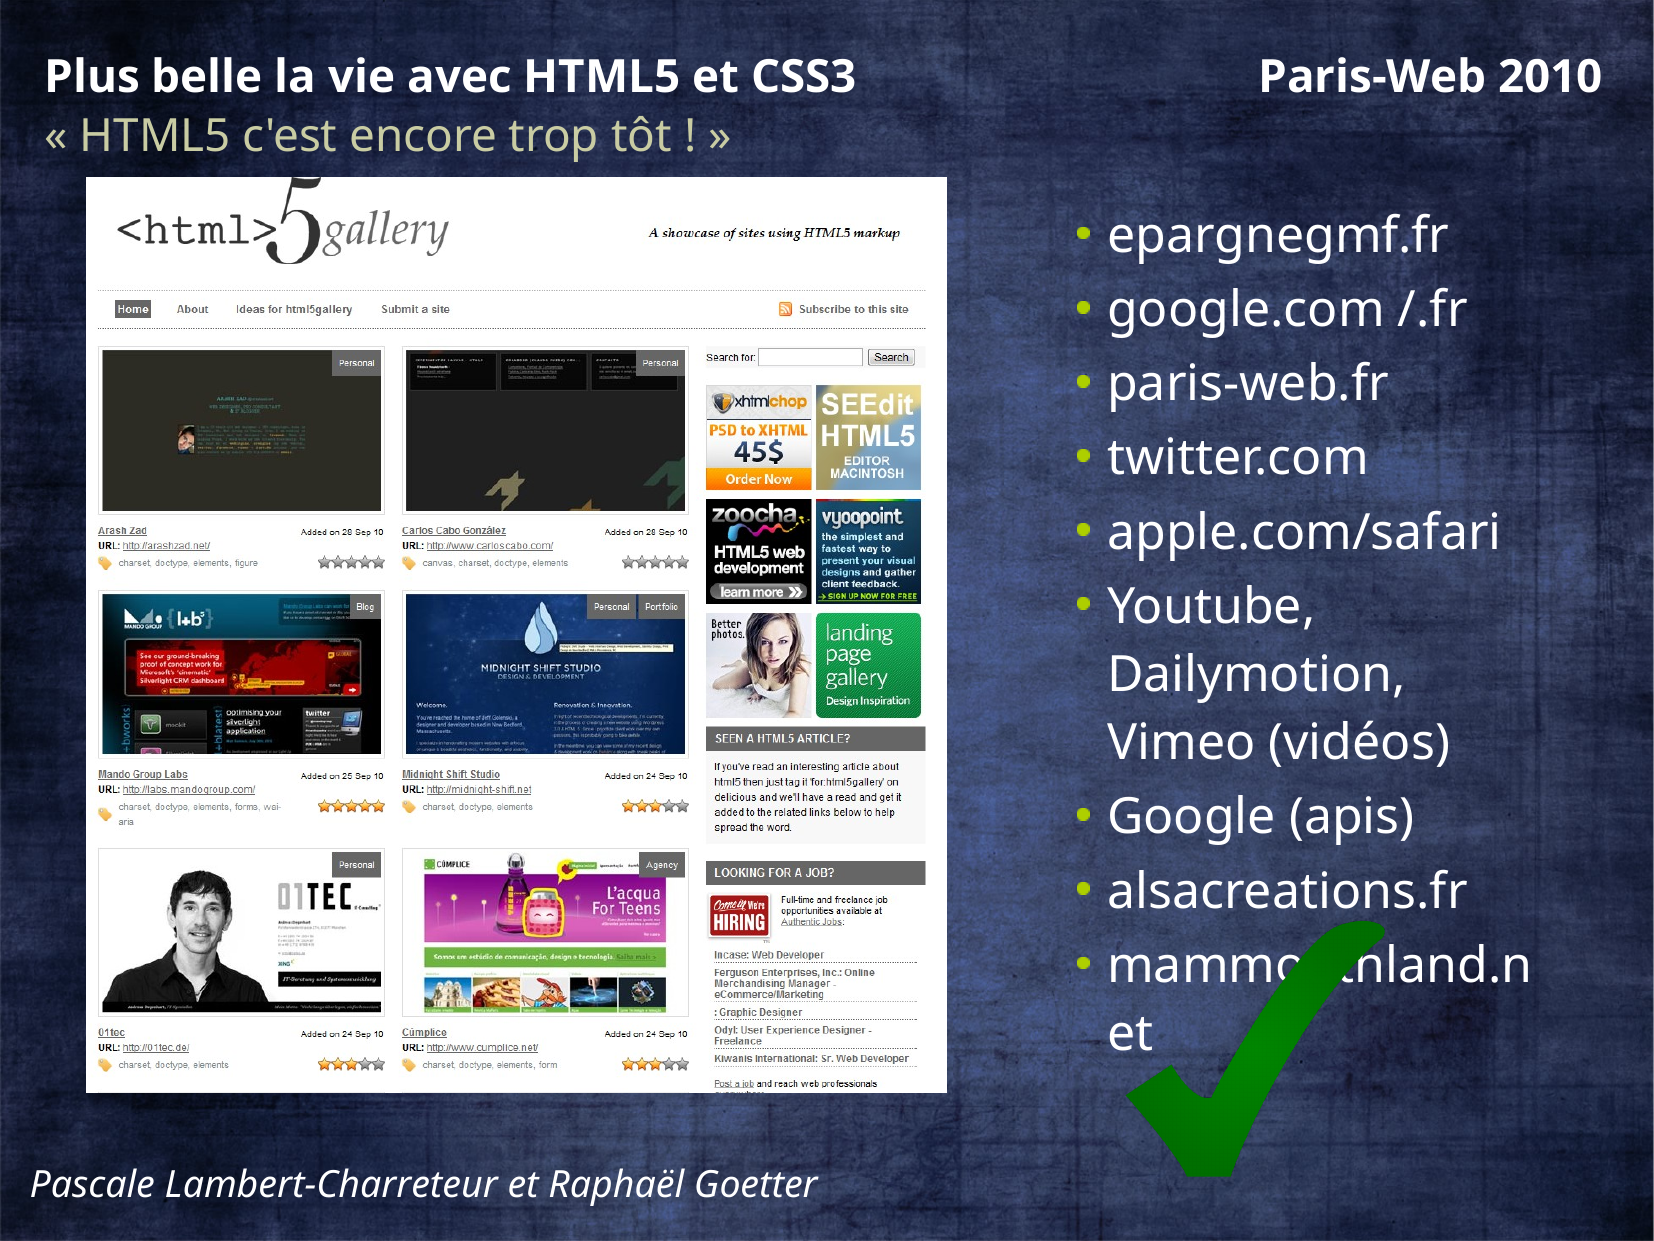

Plus belle la vie avec HTML5 et CSS3
« HTML5 c'est encore trop tôt ! »
epargnegmf.fr
google.com /.fr
paris-web.fr
twitter.com
apple.com/safari
Youtube, Dailymotion, Vimeo (vidéos)
Google (apis)
alsacreations.fr
mammouthland.net
Pascale Lambert-Charreteur et Raphaël Goetter